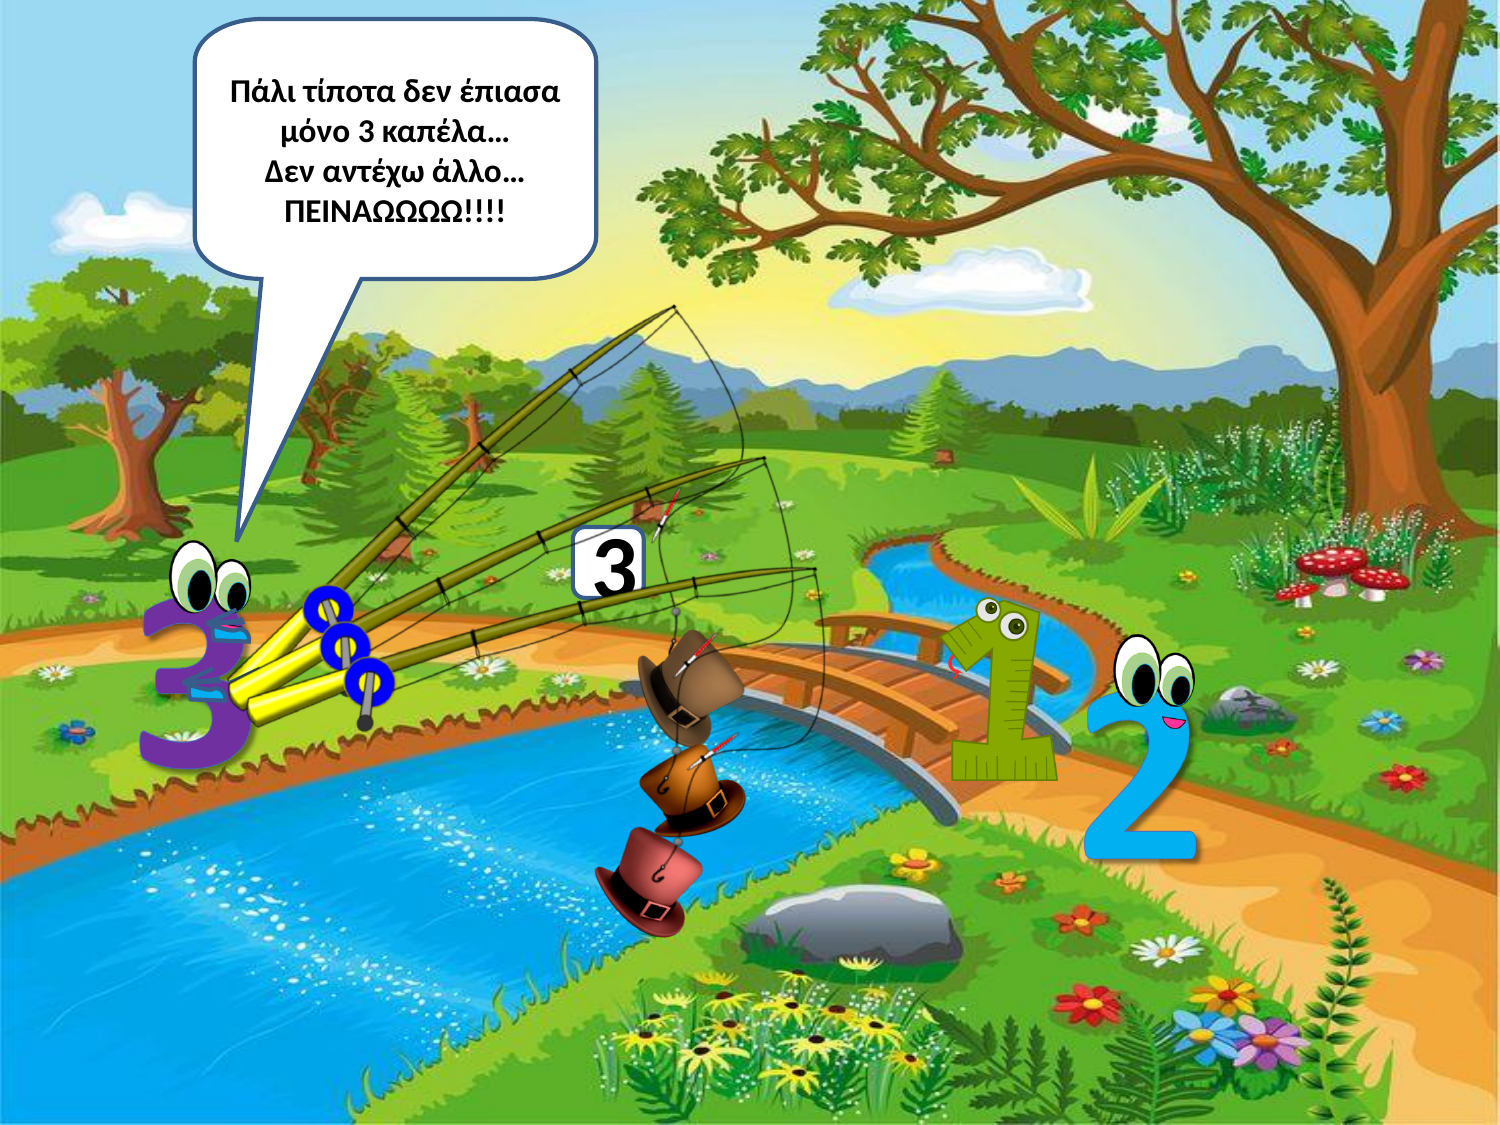

Πάλι τίποτα δεν έπιασα μόνο 3 καπέλα…
Δεν αντέχω άλλο…
ΠΕΙΝΑΩΩΩΩ!!!!
3